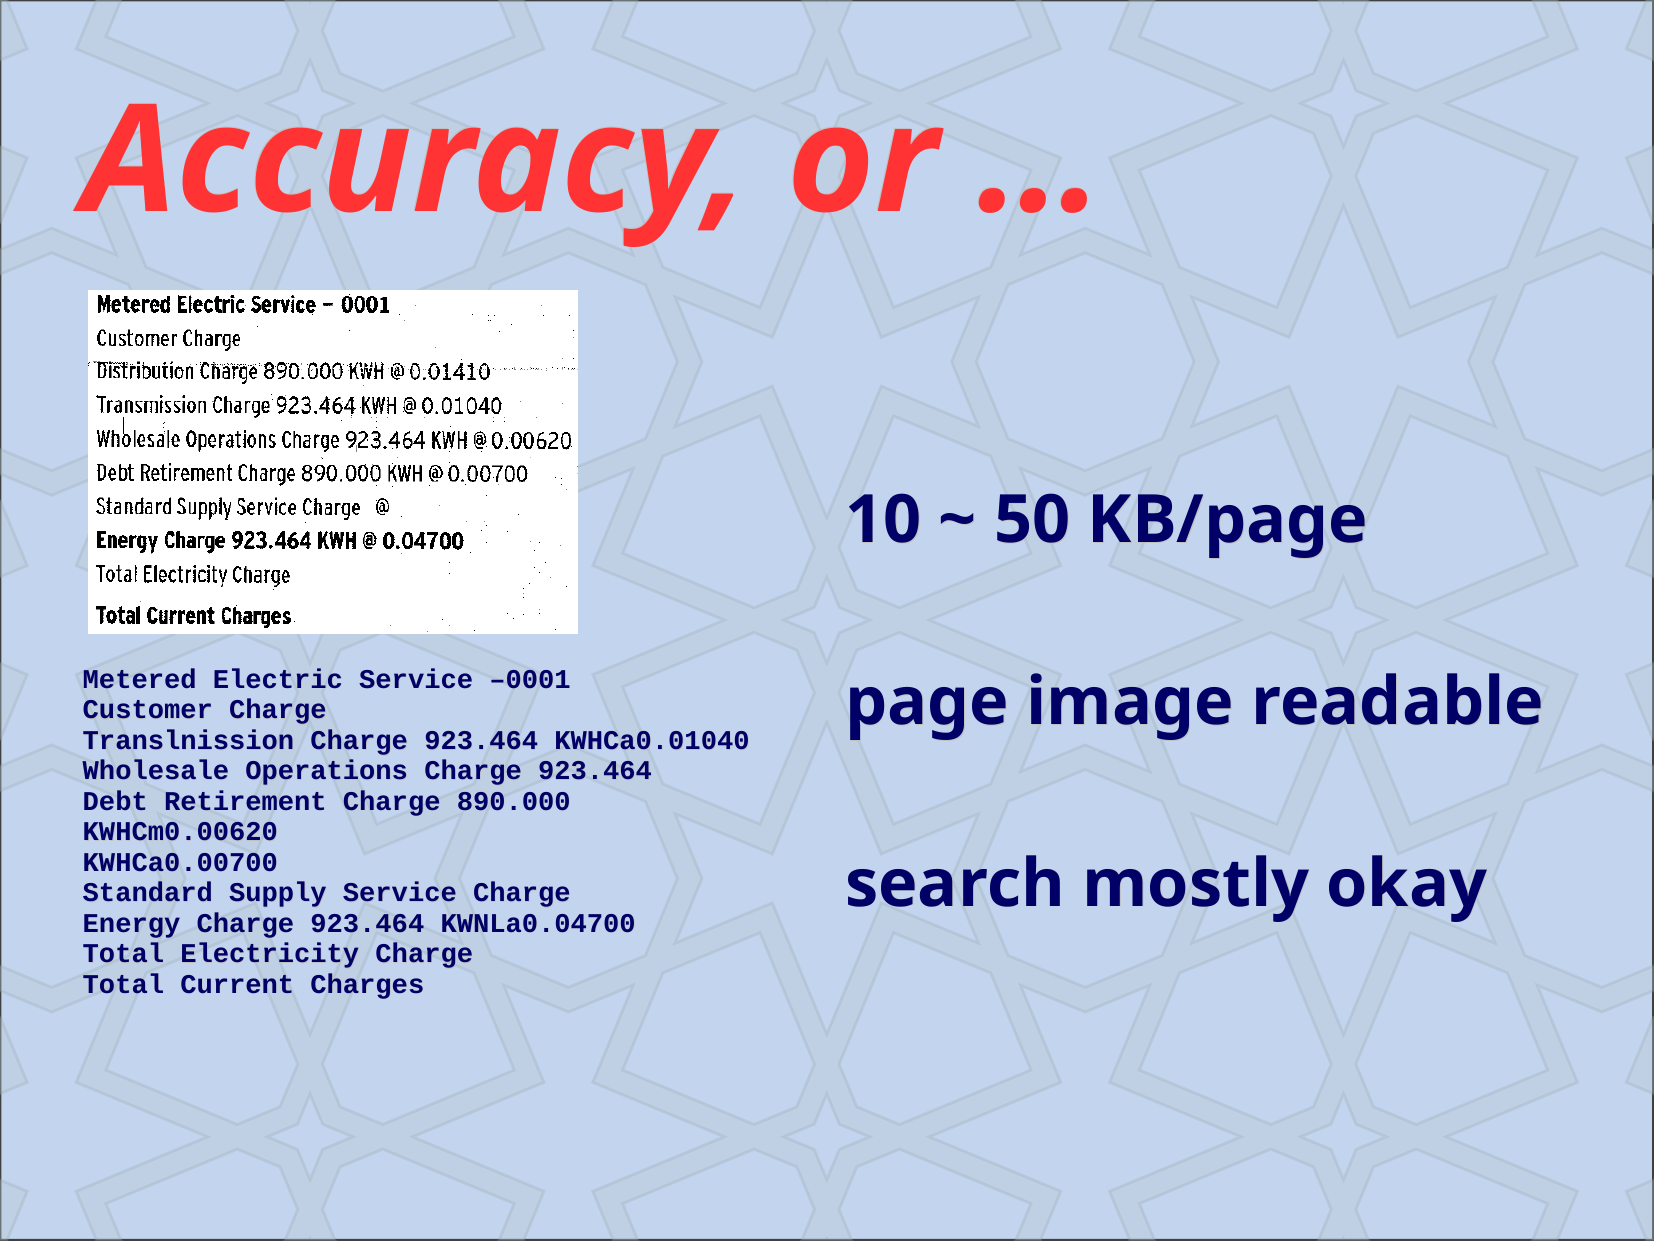

# Accuracy, or …
10 ~ 50 KB/page
page image readable
search mostly okay
Metered Electric Service –0001
Customer Charge
Translnission Charge 923.464 KWHCa0.01040
Wholesale Operations Charge 923.464
Debt Retirement Charge 890.000
KWHCm0.00620
KWHCa0.00700
Standard Supply Service Charge
Energy Charge 923.464 KWNLa0.04700
Total Electricity Charge
Total Current Charges